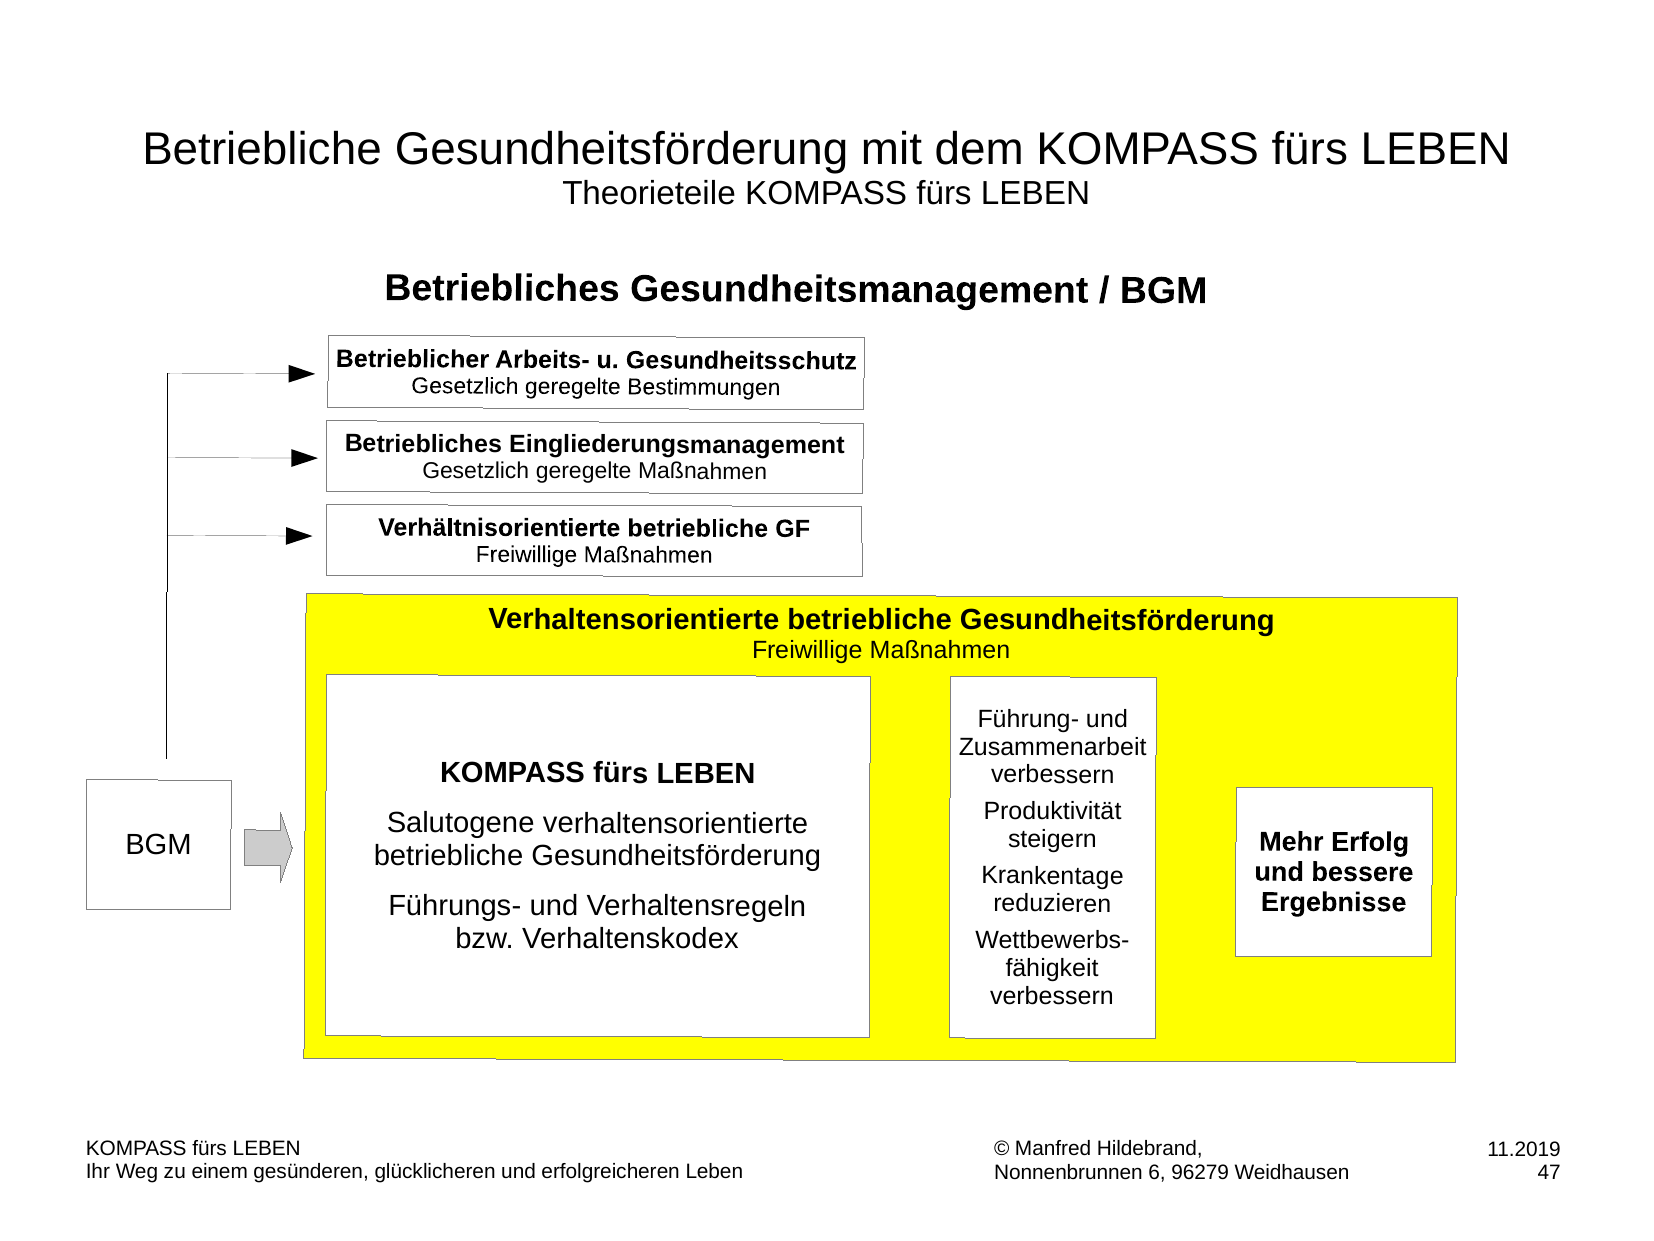

# Betriebliche Gesundheitsförderung mit dem KOMPASS fürs LEBEN Theorieteile KOMPASS fürs LEBEN
Betriebliches Gesundheitsmanagement / BGM
Betrieblicher Arbeits- u. Gesundheitsschutz
Gesetzlich geregelte Bestimmungen
Betriebliches Eingliederungsmanagement
Gesetzlich geregelte Maßnahmen
Verhältnisorientierte betriebliche GF
Freiwillige Maßnahmen
Verhaltensorientierte betriebliche Gesundheitsförderung
Freiwillige Maßnahmen
KOMPASS fürs LEBEN
Salutogene verhaltensorientierte
betriebliche Gesundheitsförderung
Führungs- und Verhaltensregeln
bzw. Verhaltenskodex
Führung- und
Zusammenarbeit
verbessern
Produktivität
steigern
Krankentage
reduzieren
Wettbewerbs-
fähigkeit
verbessern
BGM
Mehr Erfolg
und bessere
Ergebnisse
KOMPASS fürs LEBEN
Ihr Weg zu einem gesünderen, glücklicheren und erfolgreicheren Leben
© Manfred Hildebrand,
Nonnenbrunnen 6, 96279 Weidhausen
11.2019
47